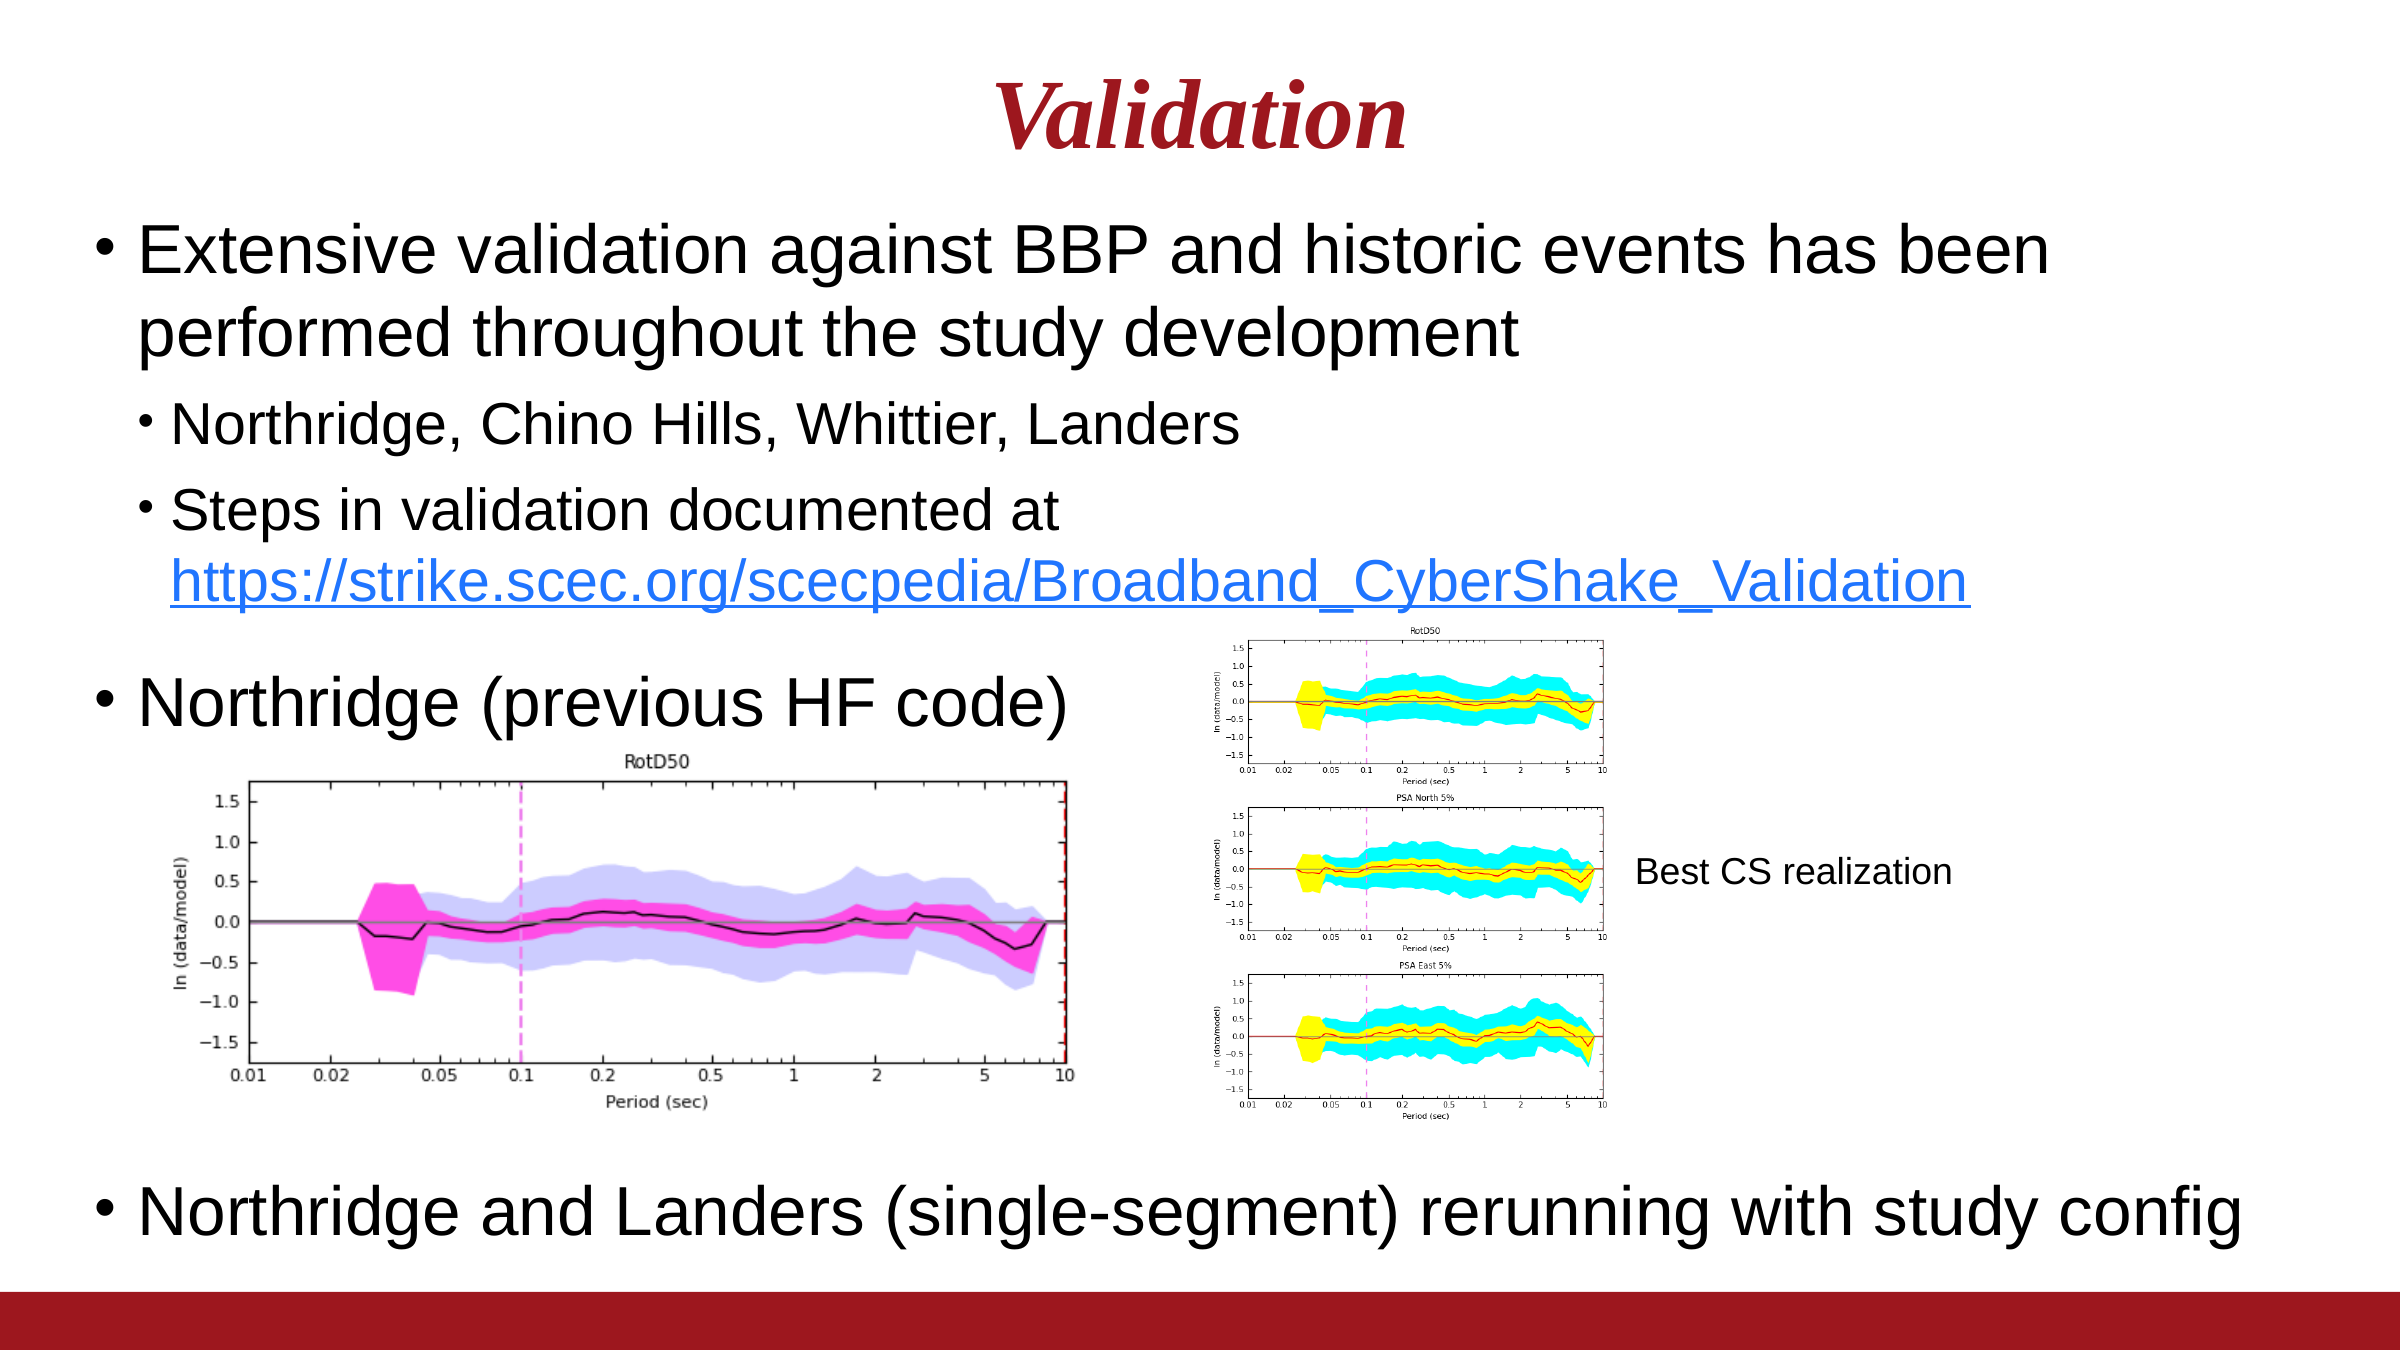

Validation
Extensive validation against BBP and historic events has been performed throughout the study development
Northridge, Chino Hills, Whittier, Landers
Steps in validation documented at https://strike.scec.org/scecpedia/Broadband_CyberShake_Validation
Northridge (previous HF code)
Northridge and Landers (single-segment) rerunning with study config
Best CS realization